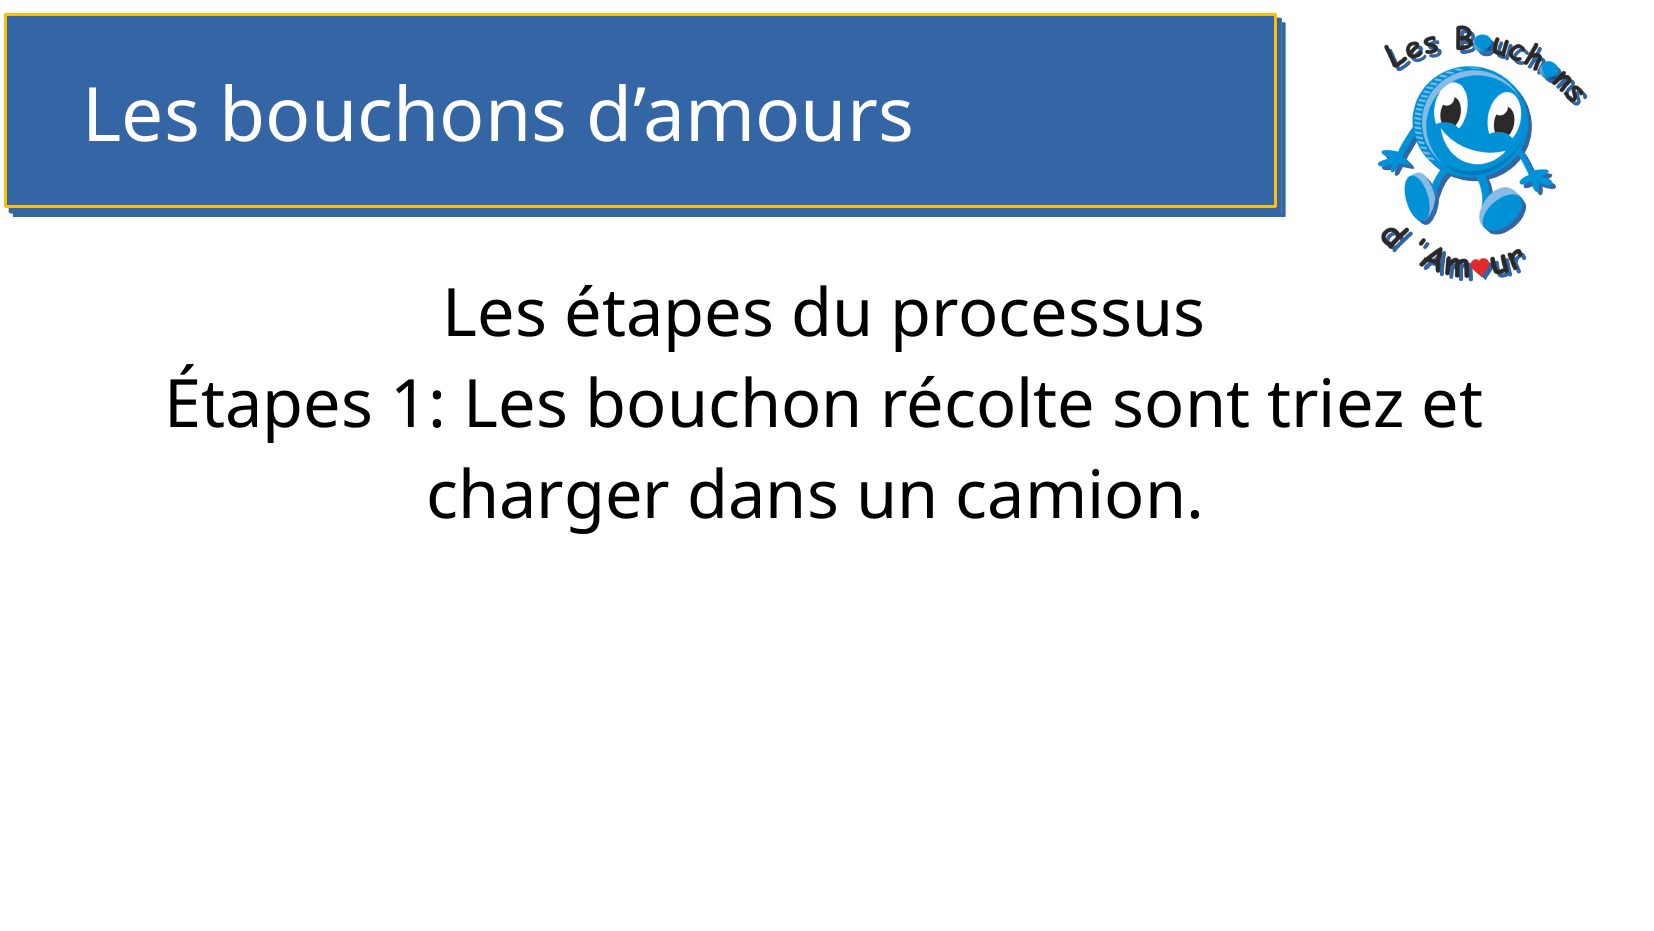

# Les bouchons d’amours
Les étapes du processus
Étapes 1: Les bouchon récolte sont triez et charger dans un camion.